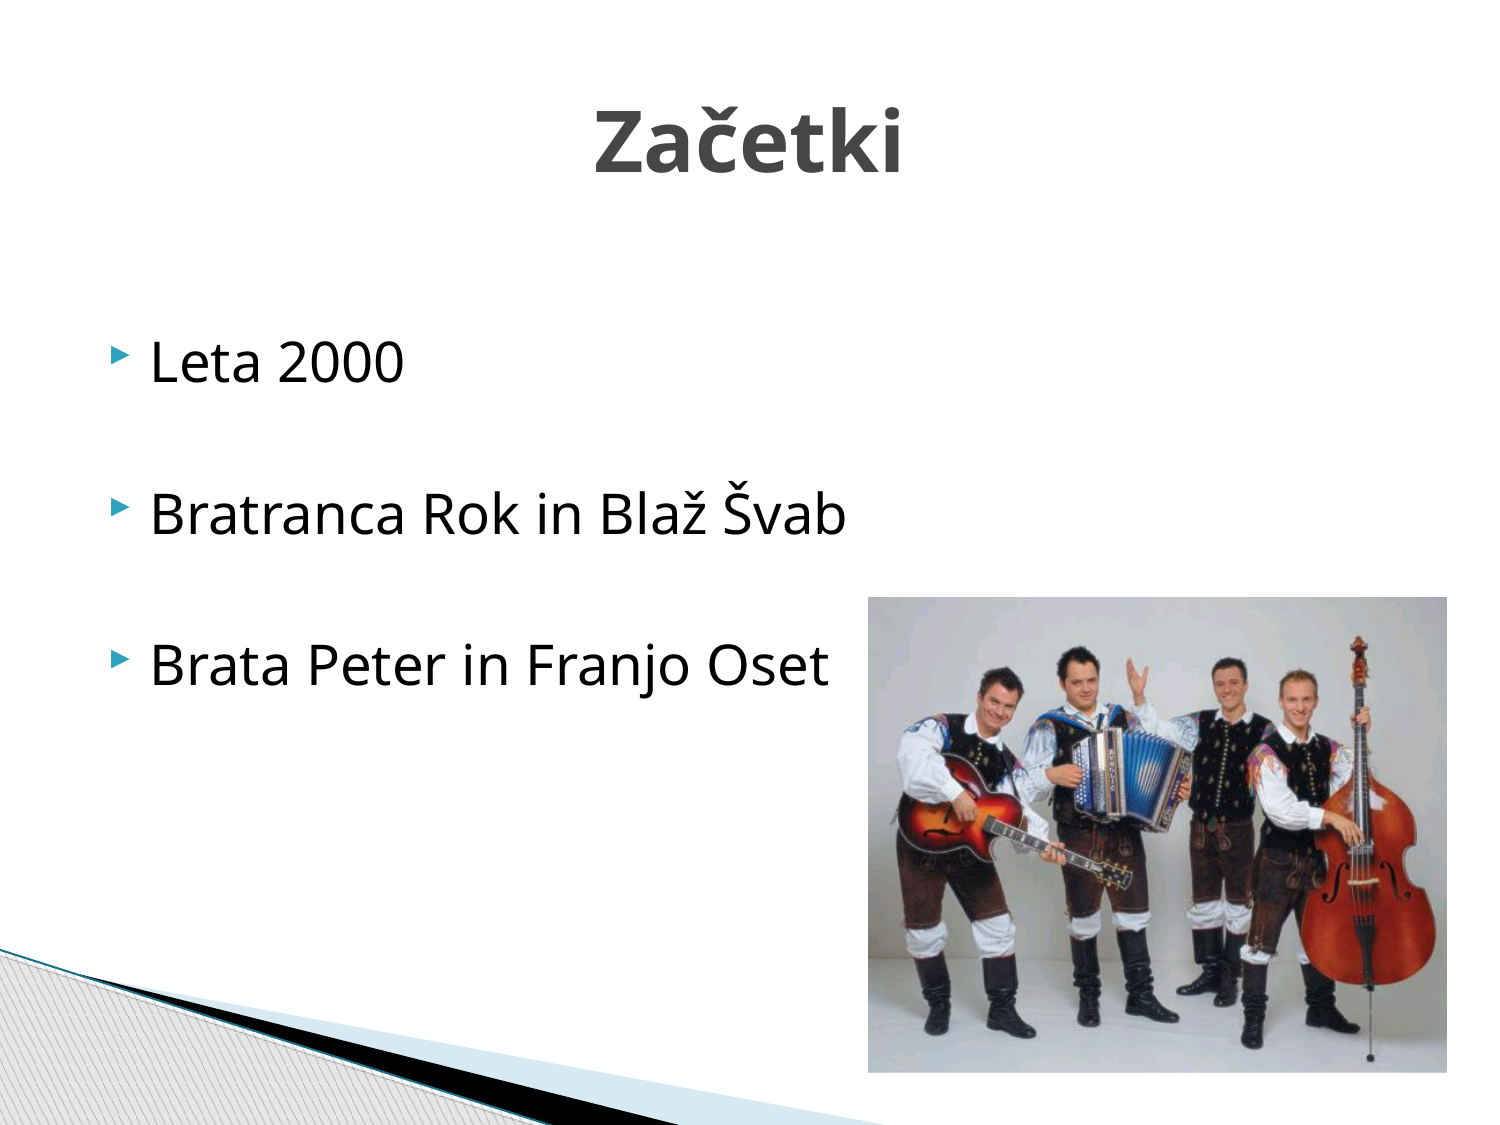

Začetki
# Leta 2000
Bratranca Rok in Blaž Švab
Brata Peter in Franjo Oset